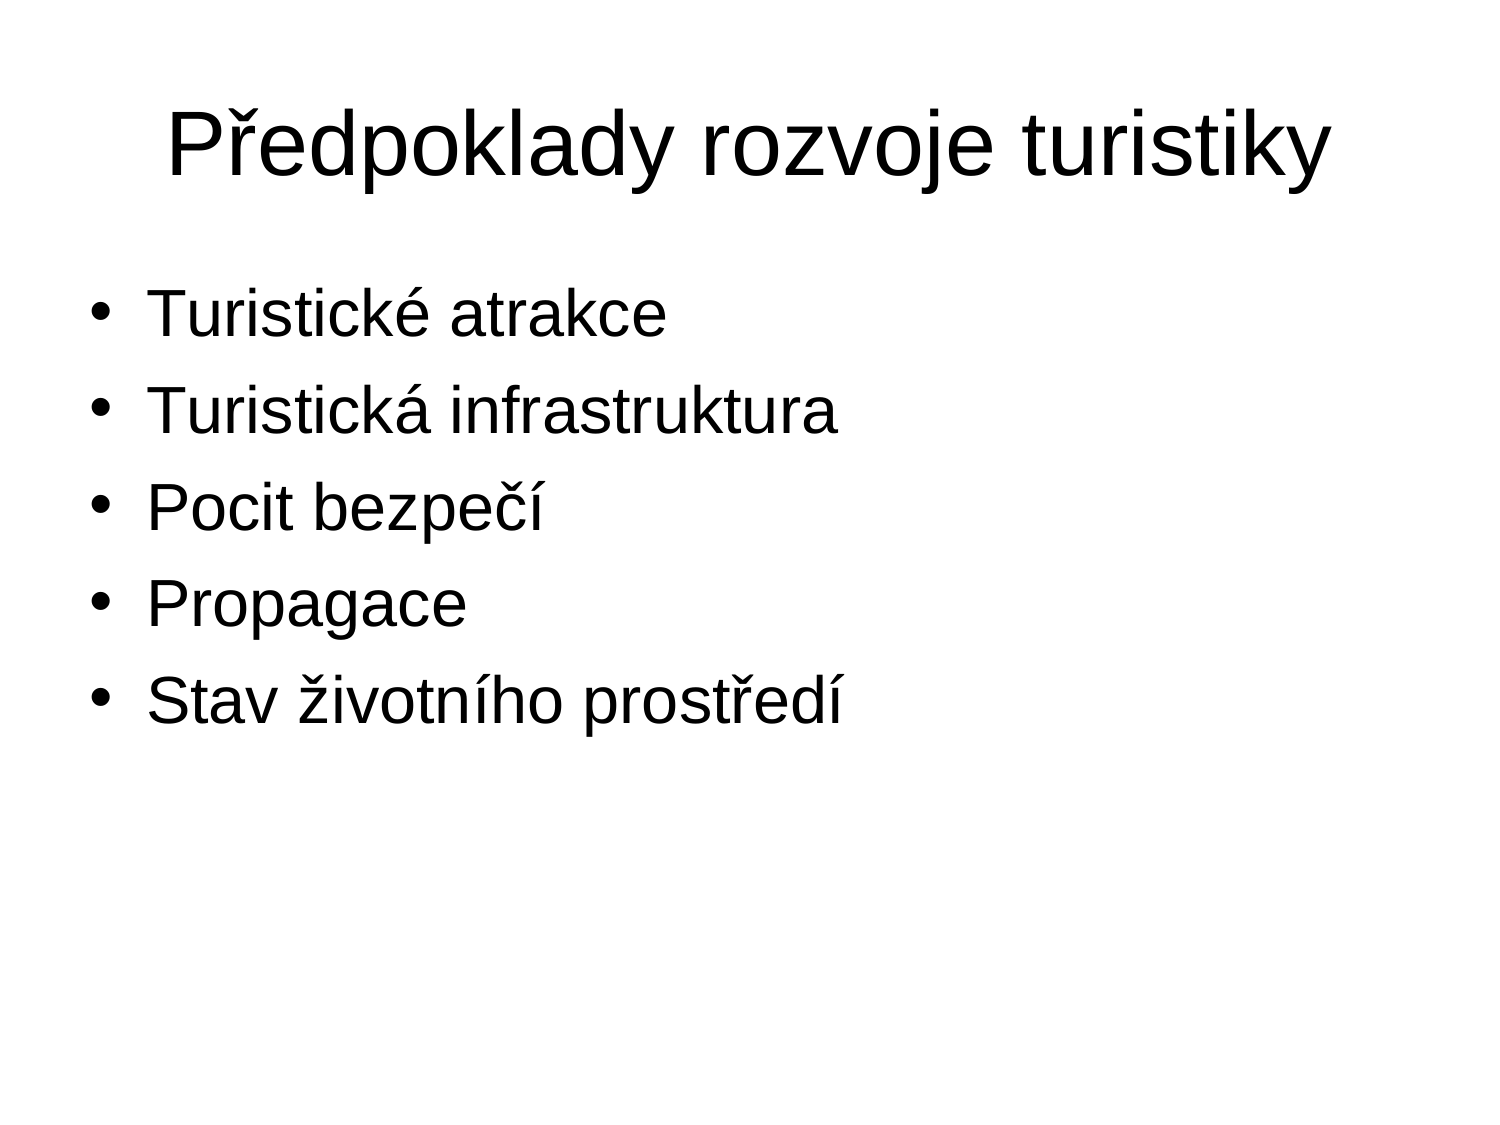

# Předpoklady rozvoje turistiky
Turistické atrakce
Turistická infrastruktura
Pocit bezpečí
Propagace
Stav životního prostředí